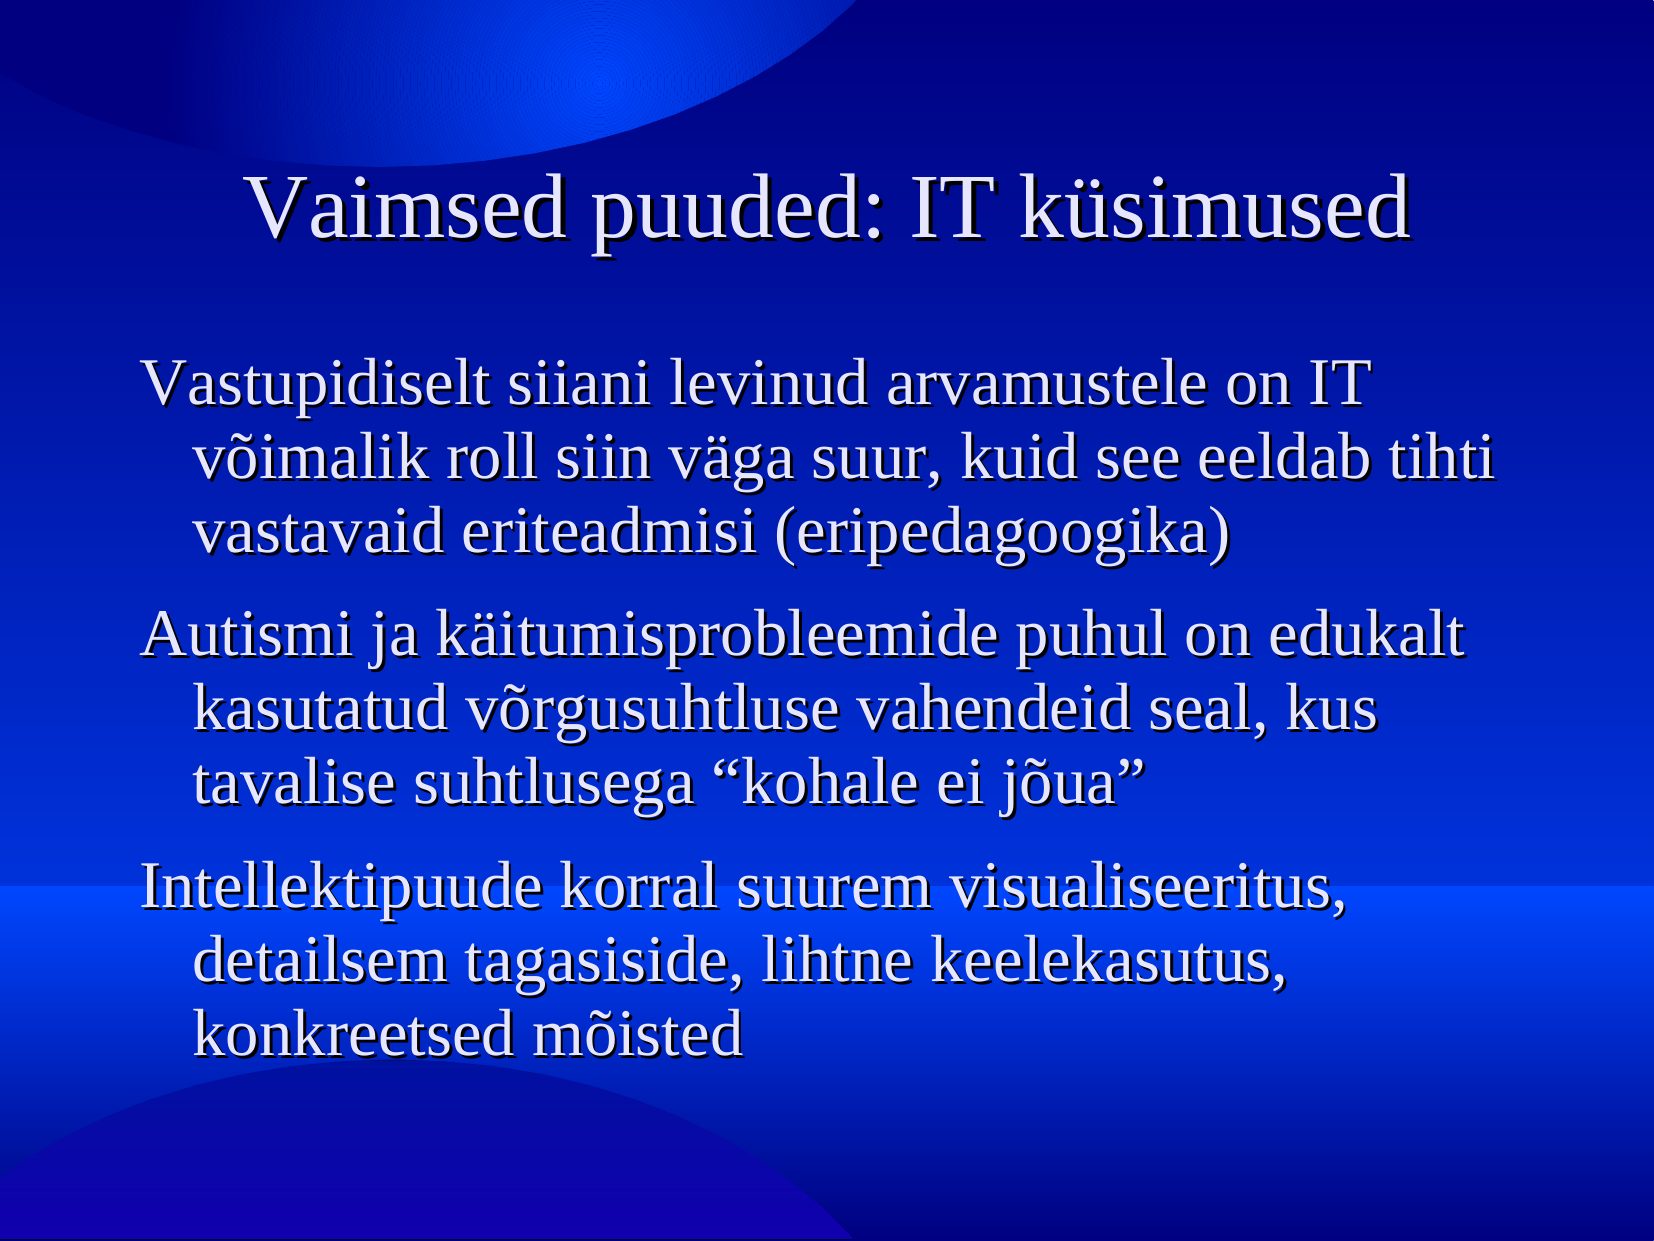

# Vaimsed puuded: IT küsimused
Vastupidiselt siiani levinud arvamustele on IT võimalik roll siin väga suur, kuid see eeldab tihti vastavaid eriteadmisi (eripedagoogika)
Autismi ja käitumisprobleemide puhul on edukalt kasutatud võrgusuhtluse vahendeid seal, kus tavalise suhtlusega “kohale ei jõua”
Intellektipuude korral suurem visualiseeritus, detailsem tagasiside, lihtne keelekasutus, konkreetsed mõisted